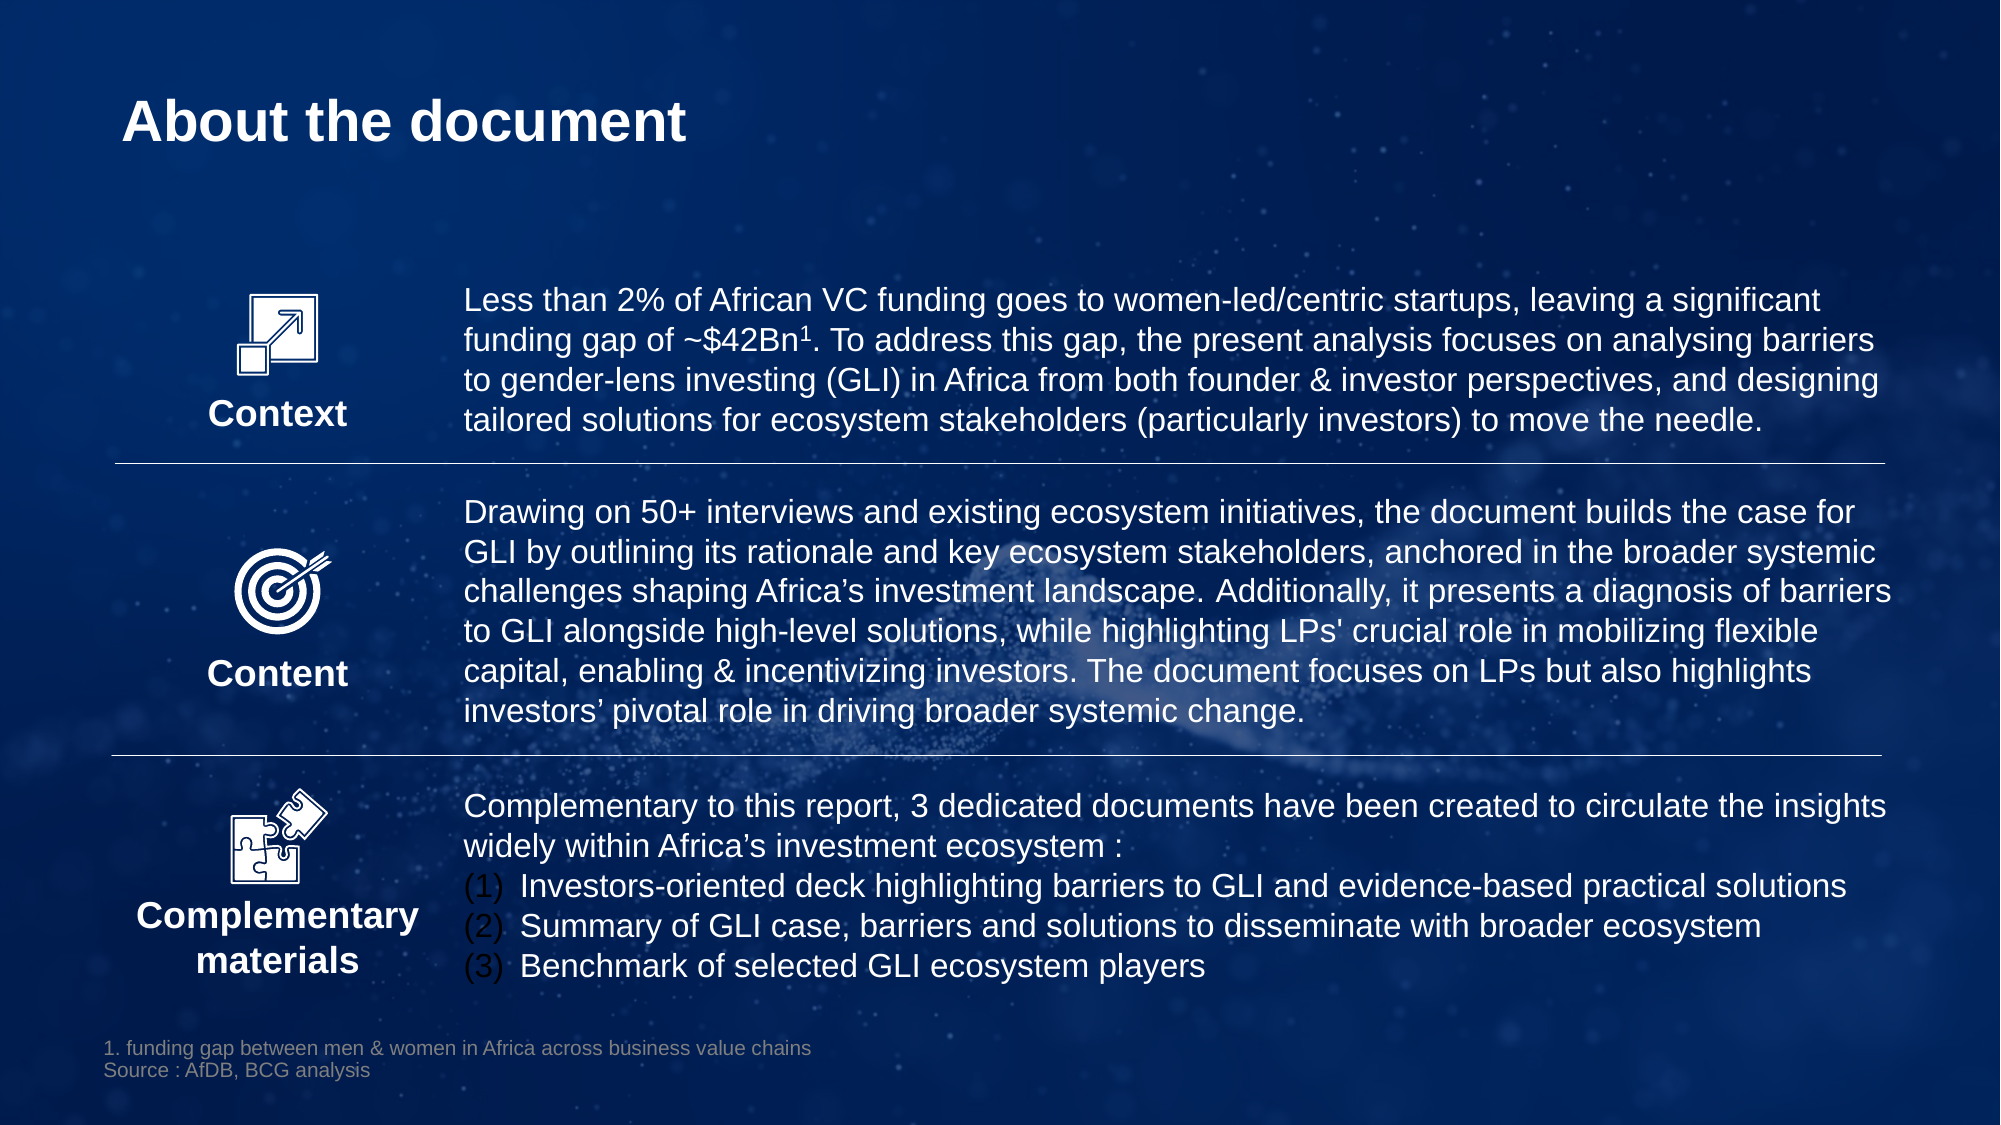

About the document
Less than 2% of African VC funding goes to women-led/centric startups, leaving a significant funding gap of ~$42Bn1. To address this gap, the present analysis focuses on analysing barriers to gender-lens investing (GLI) in Africa from both founder & investor perspectives, and designing tailored solutions for ecosystem stakeholders (particularly investors) to move the needle.
Context
Drawing on 50+ interviews and existing ecosystem initiatives, the document builds the case for GLI by outlining its rationale and key ecosystem stakeholders, anchored in the broader systemic challenges shaping Africa’s investment landscape. Additionally, it presents a diagnosis of barriers to GLI alongside high-level solutions, while highlighting LPs' crucial role in mobilizing flexible capital, enabling & incentivizing investors. The document focuses on LPs but also highlights investors’ pivotal role in driving broader systemic change.
Content
Complementary to this report, 3 dedicated documents have been created to circulate the insights widely within Africa’s investment ecosystem :
Investors-oriented deck highlighting barriers to GLI and evidence-based practical solutions
Summary of GLI case, barriers and solutions to disseminate with broader ecosystem
Benchmark of selected GLI ecosystem players
Complementary materials
1. funding gap between men & women in Africa across business value chains
Source : AfDB, BCG analysis